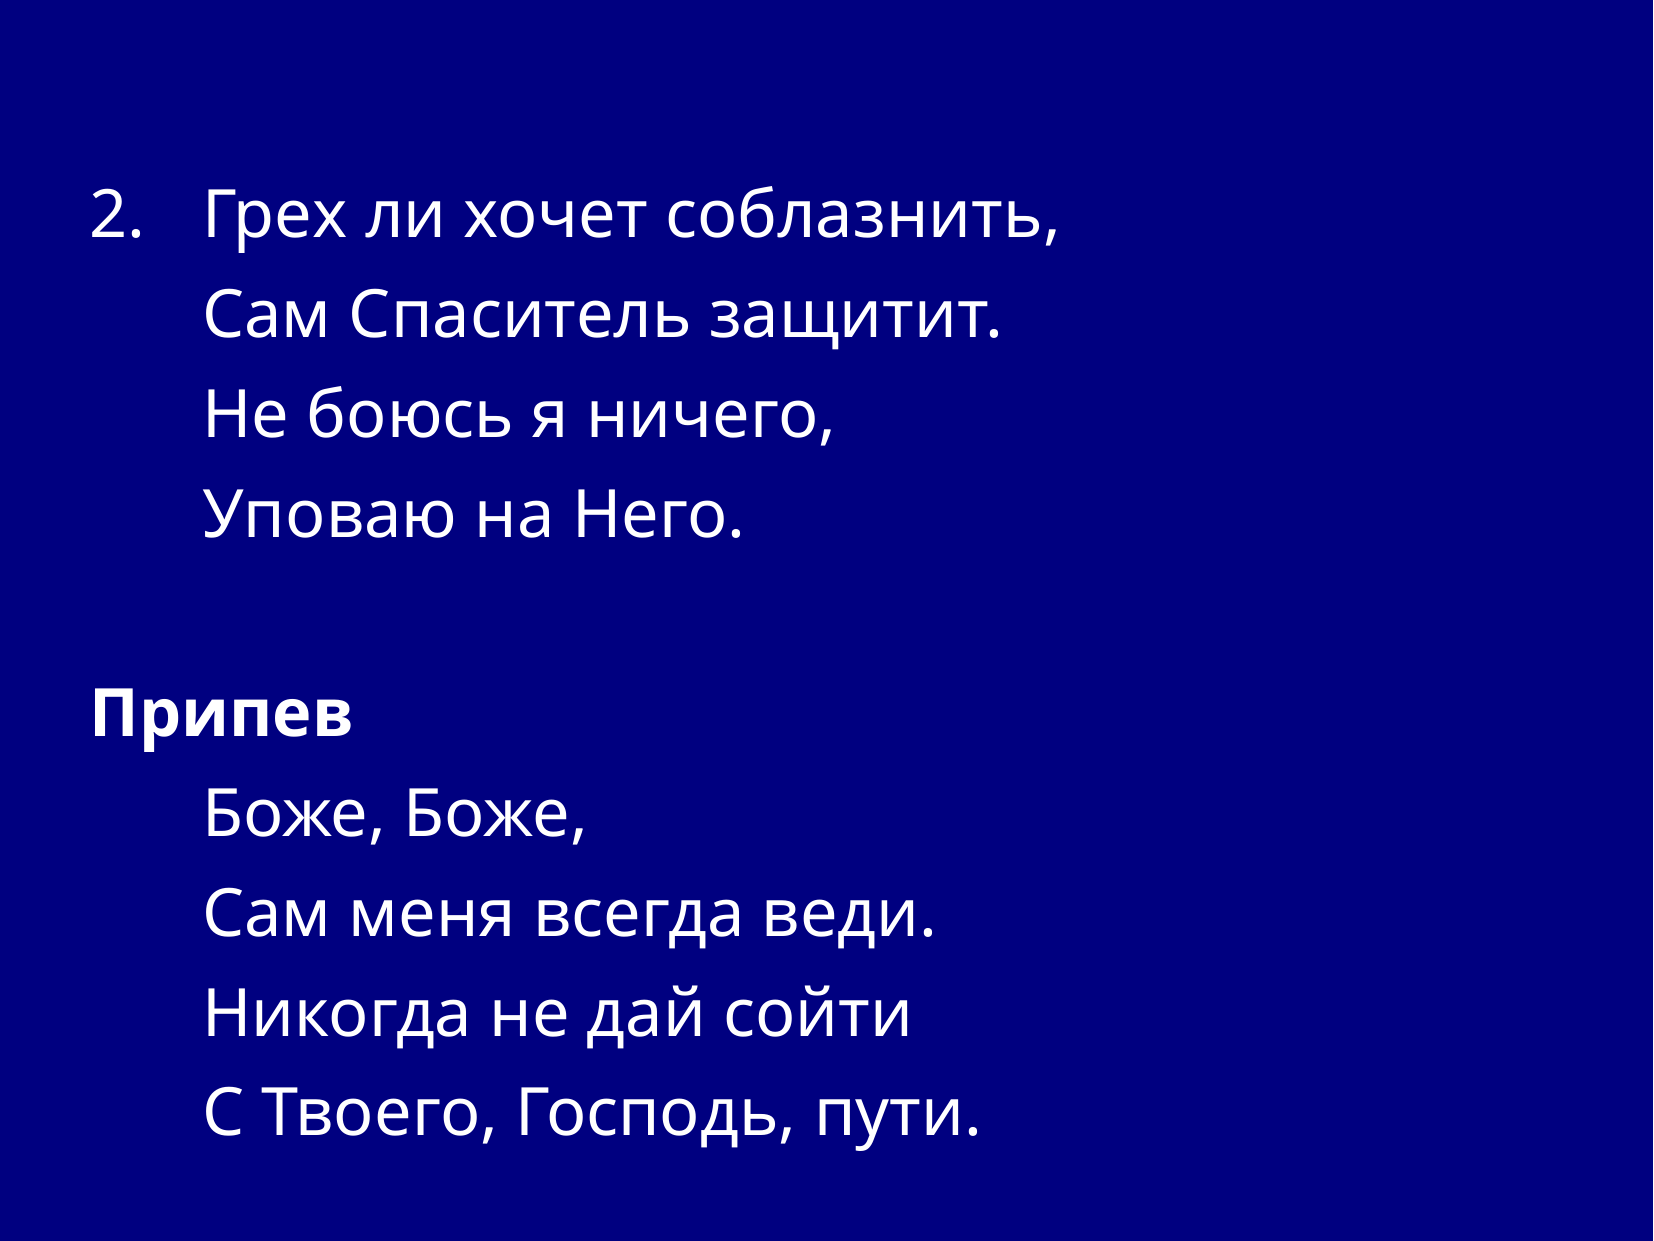

2.	Грех ли хочет соблазнить,
	Сам Спаситель защитит.
	Не боюсь я ничего,
	Уповаю на Него.
Припев
	Боже, Боже,
	Сам меня всегда веди.
	Никогда не дай сойти
	С Твоего, Господь, пути.